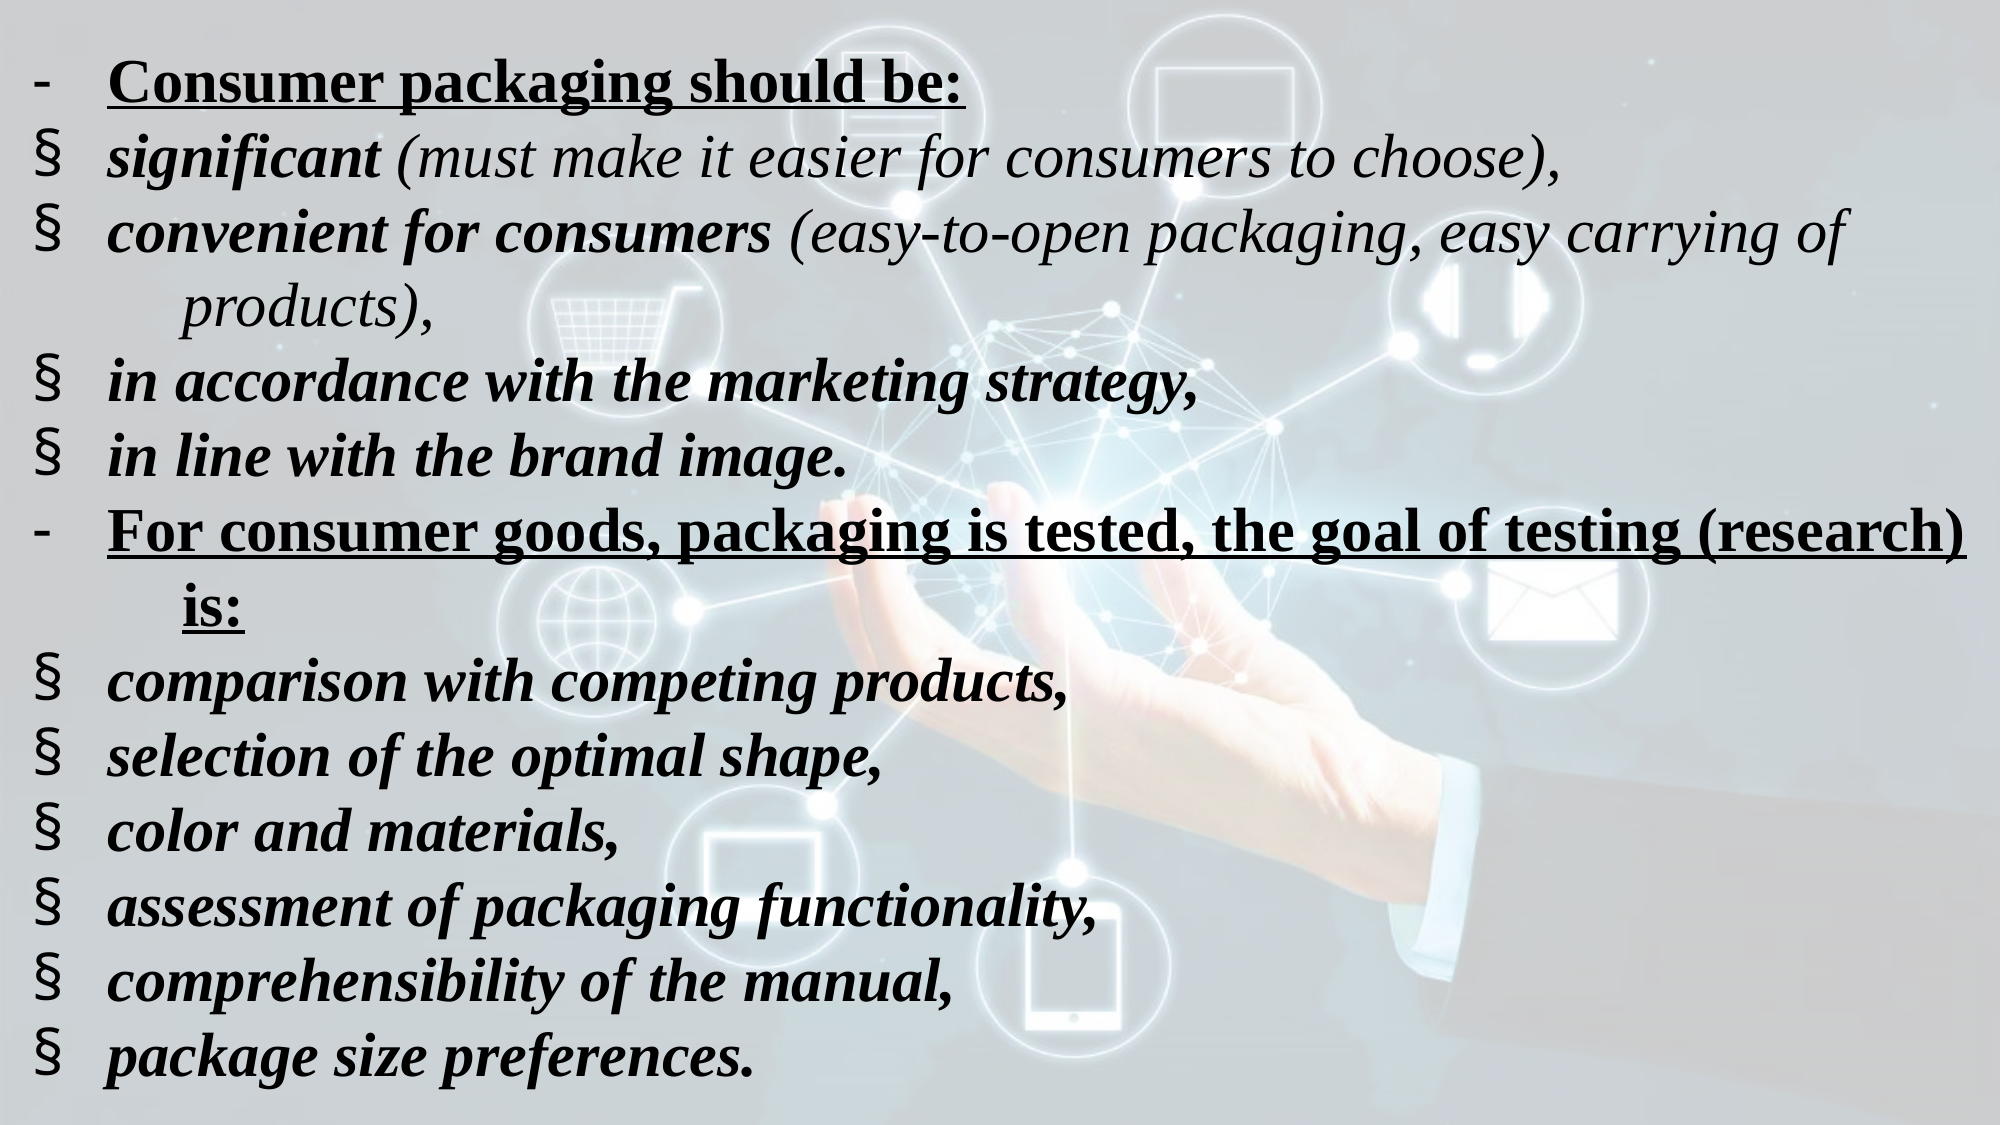

Consumer packaging should be:
significant (must make it easier for consumers to choose),
convenient for consumers (easy-to-open packaging, easy carrying of products),
in accordance with the marketing strategy,
in line with the brand image.
For consumer goods, packaging is tested, the goal of testing (research) is:
comparison with competing products,
selection of the optimal shape,
color and materials,
assessment of packaging functionality,
comprehensibility of the manual,
package size preferences.